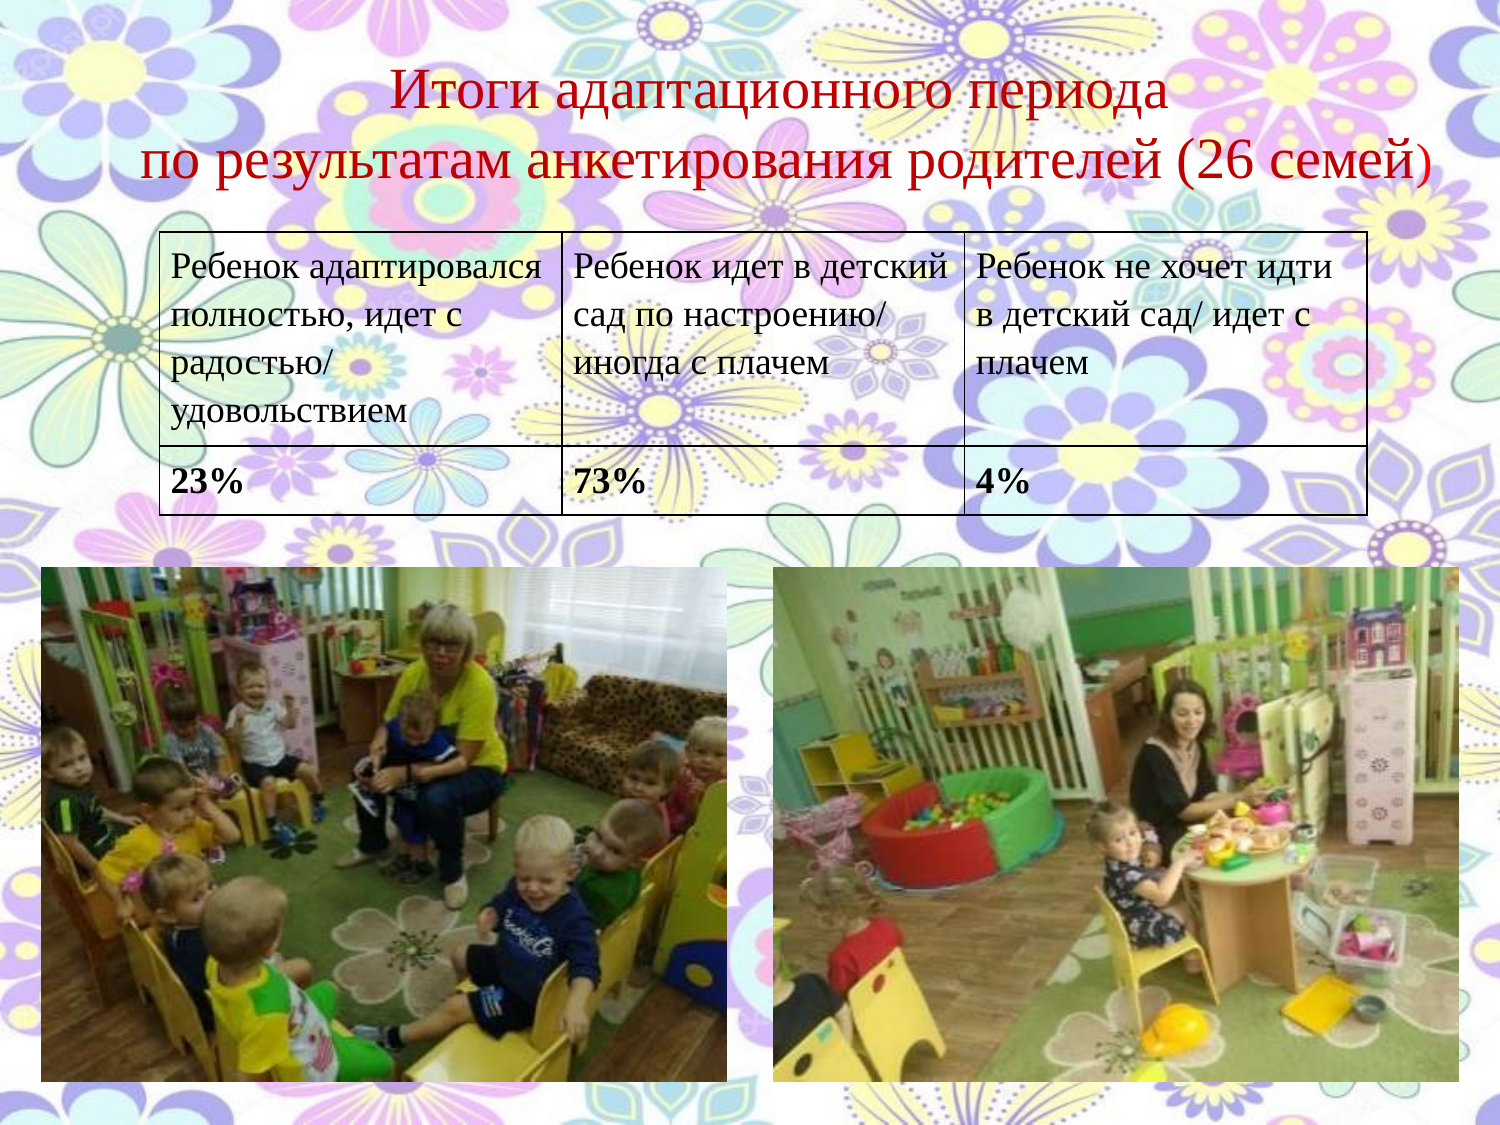

Итоги адаптационного периода
 по результатам анкетирования родителей (26 семей)
| Ребенок адаптировался полностью, идет с радостью/ удовольствием | Ребенок идет в детский сад по настроению/ иногда с плачем | Ребенок не хочет идти в детский сад/ идет с плачем |
| --- | --- | --- |
| 23% | 73% | 4% |